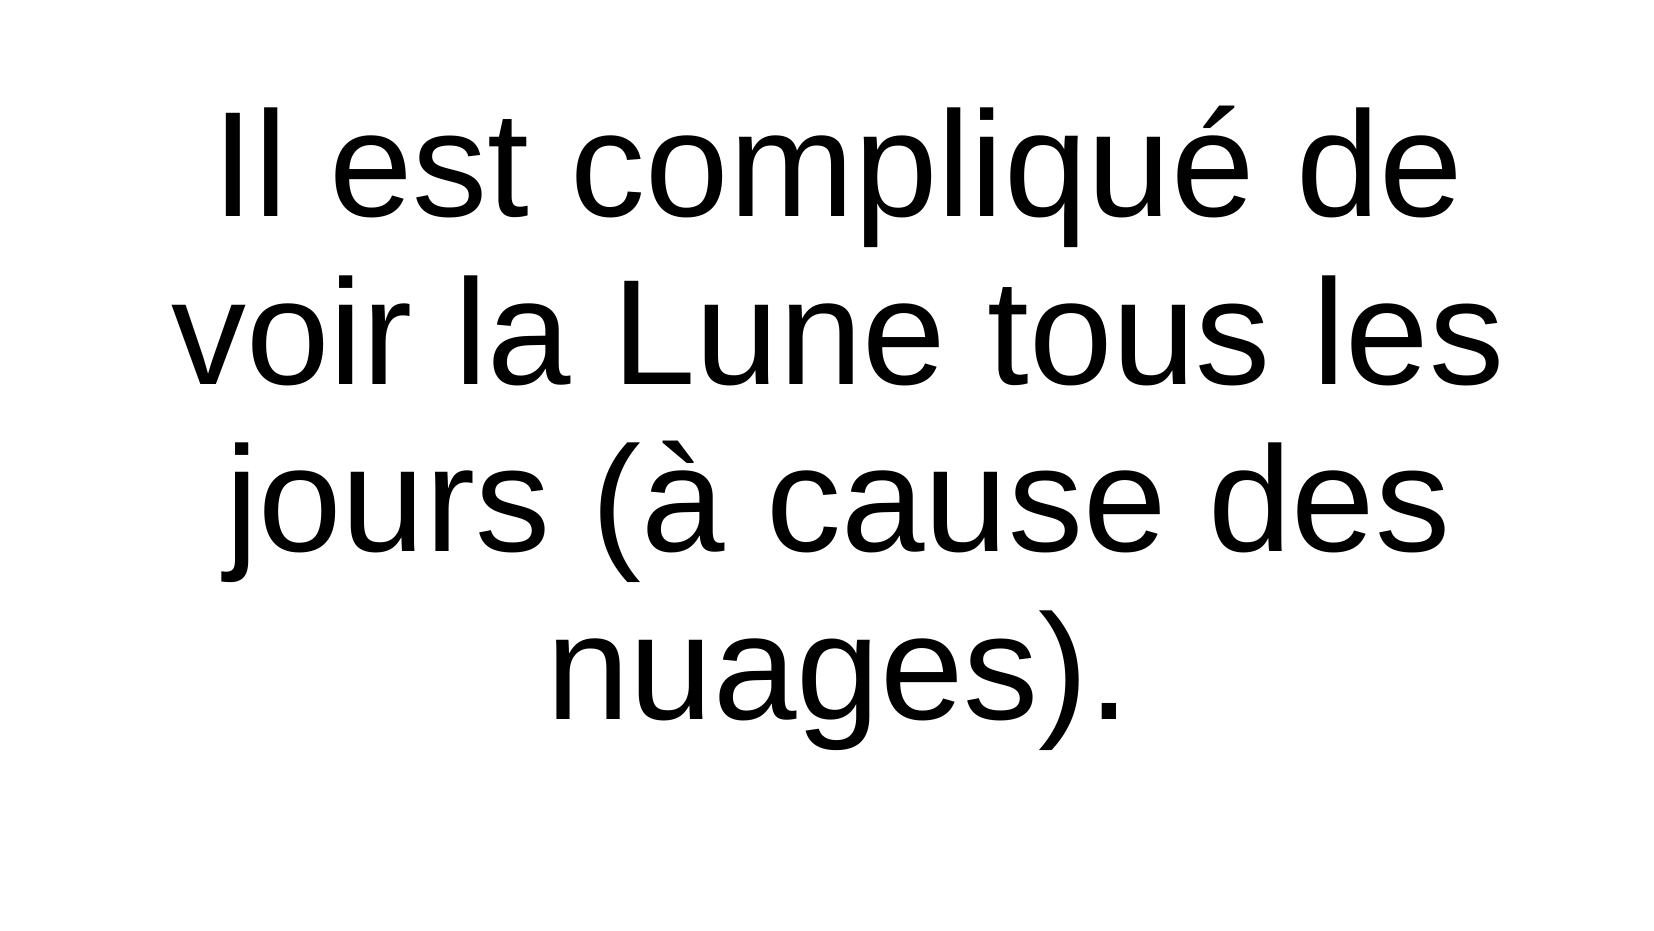

# Il est compliqué de voir la Lune tous les jours (à cause des nuages).